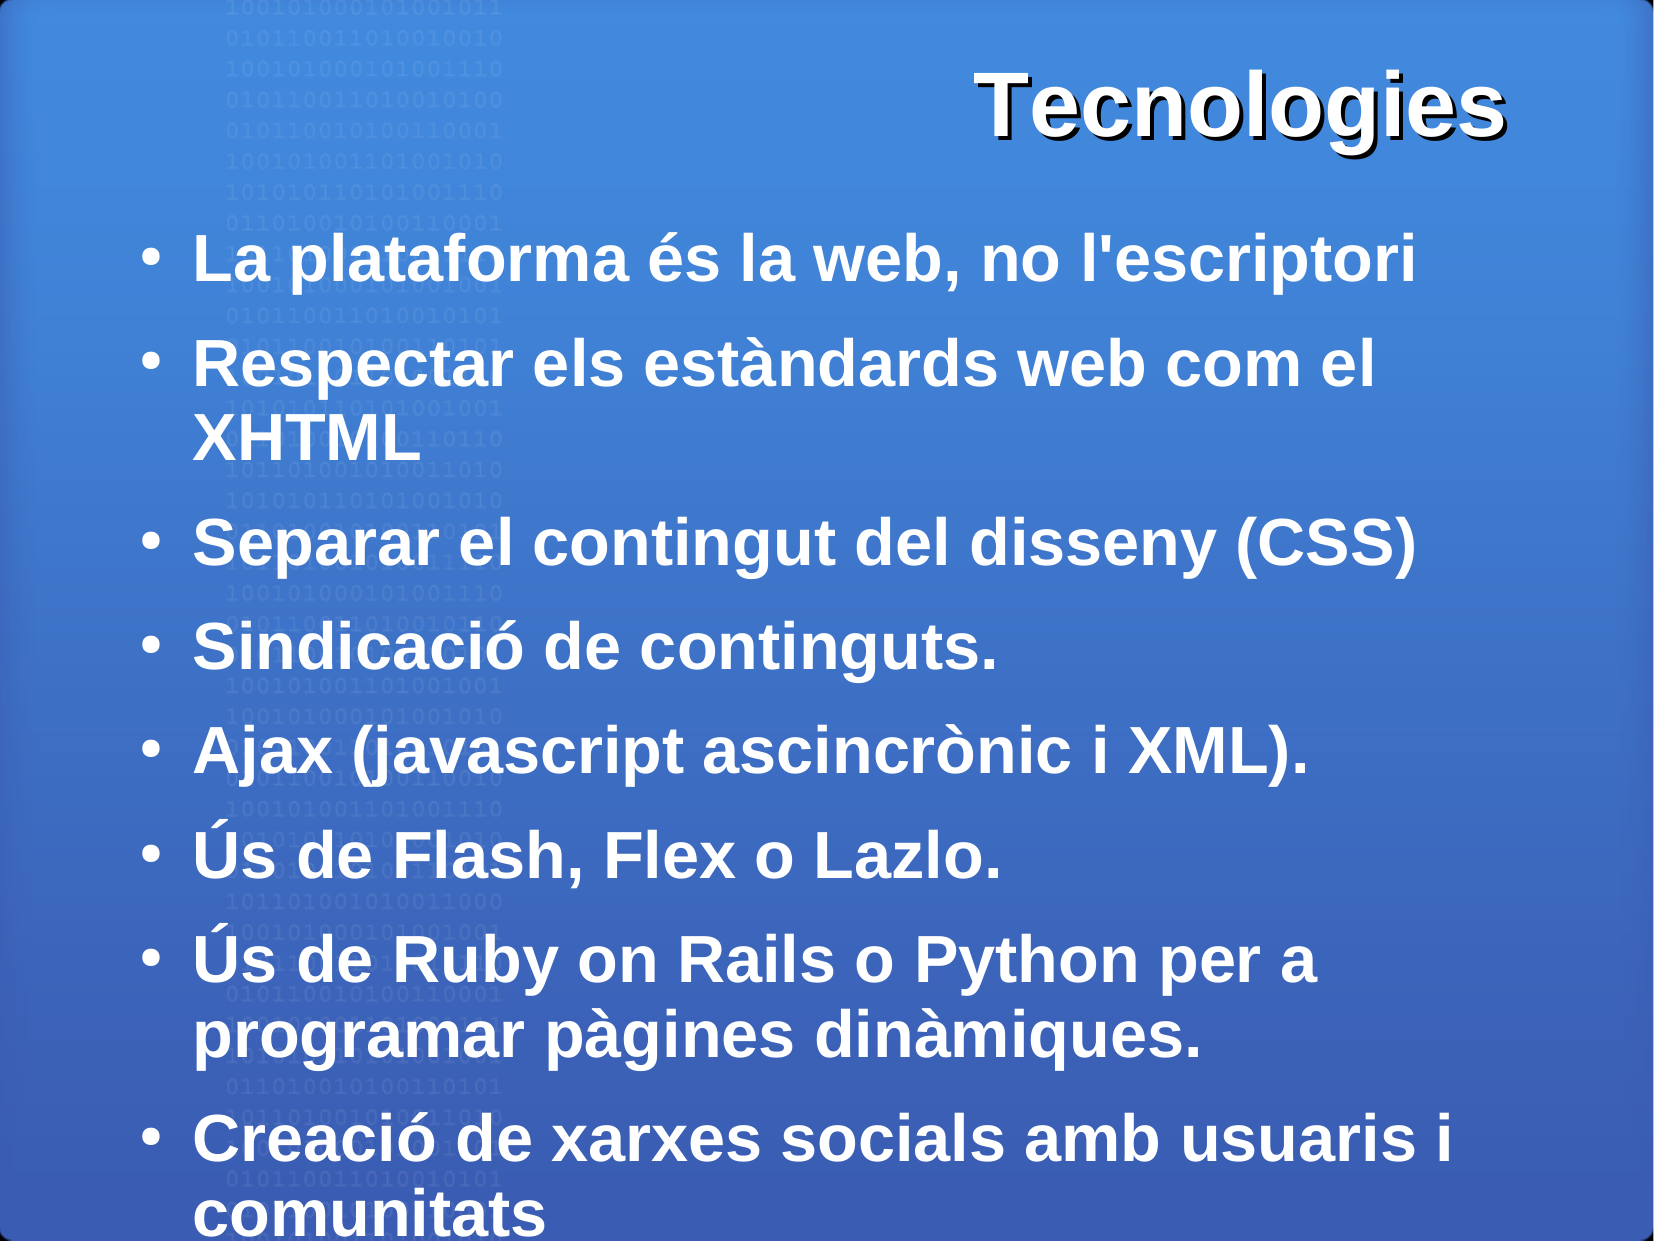

# Tecnologies
La plataforma és la web, no l'escriptori
Respectar els estàndards web com el XHTML
Separar el contingut del disseny (CSS)
Sindicació de continguts.
Ajax (javascript ascincrònic i XML).
Ús de Flash, Flex o Lazlo.
Ús de Ruby on Rails o Python per a programar pàgines dinàmiques.
Creació de xarxes socials amb usuaris i comunitats
Control total dels usuaris al gestionar la seva informació
Proveir de APIs o XML per que les aplicacions puguin interactuar amb d'altres
Facilitar el posicionament amb URLs nets